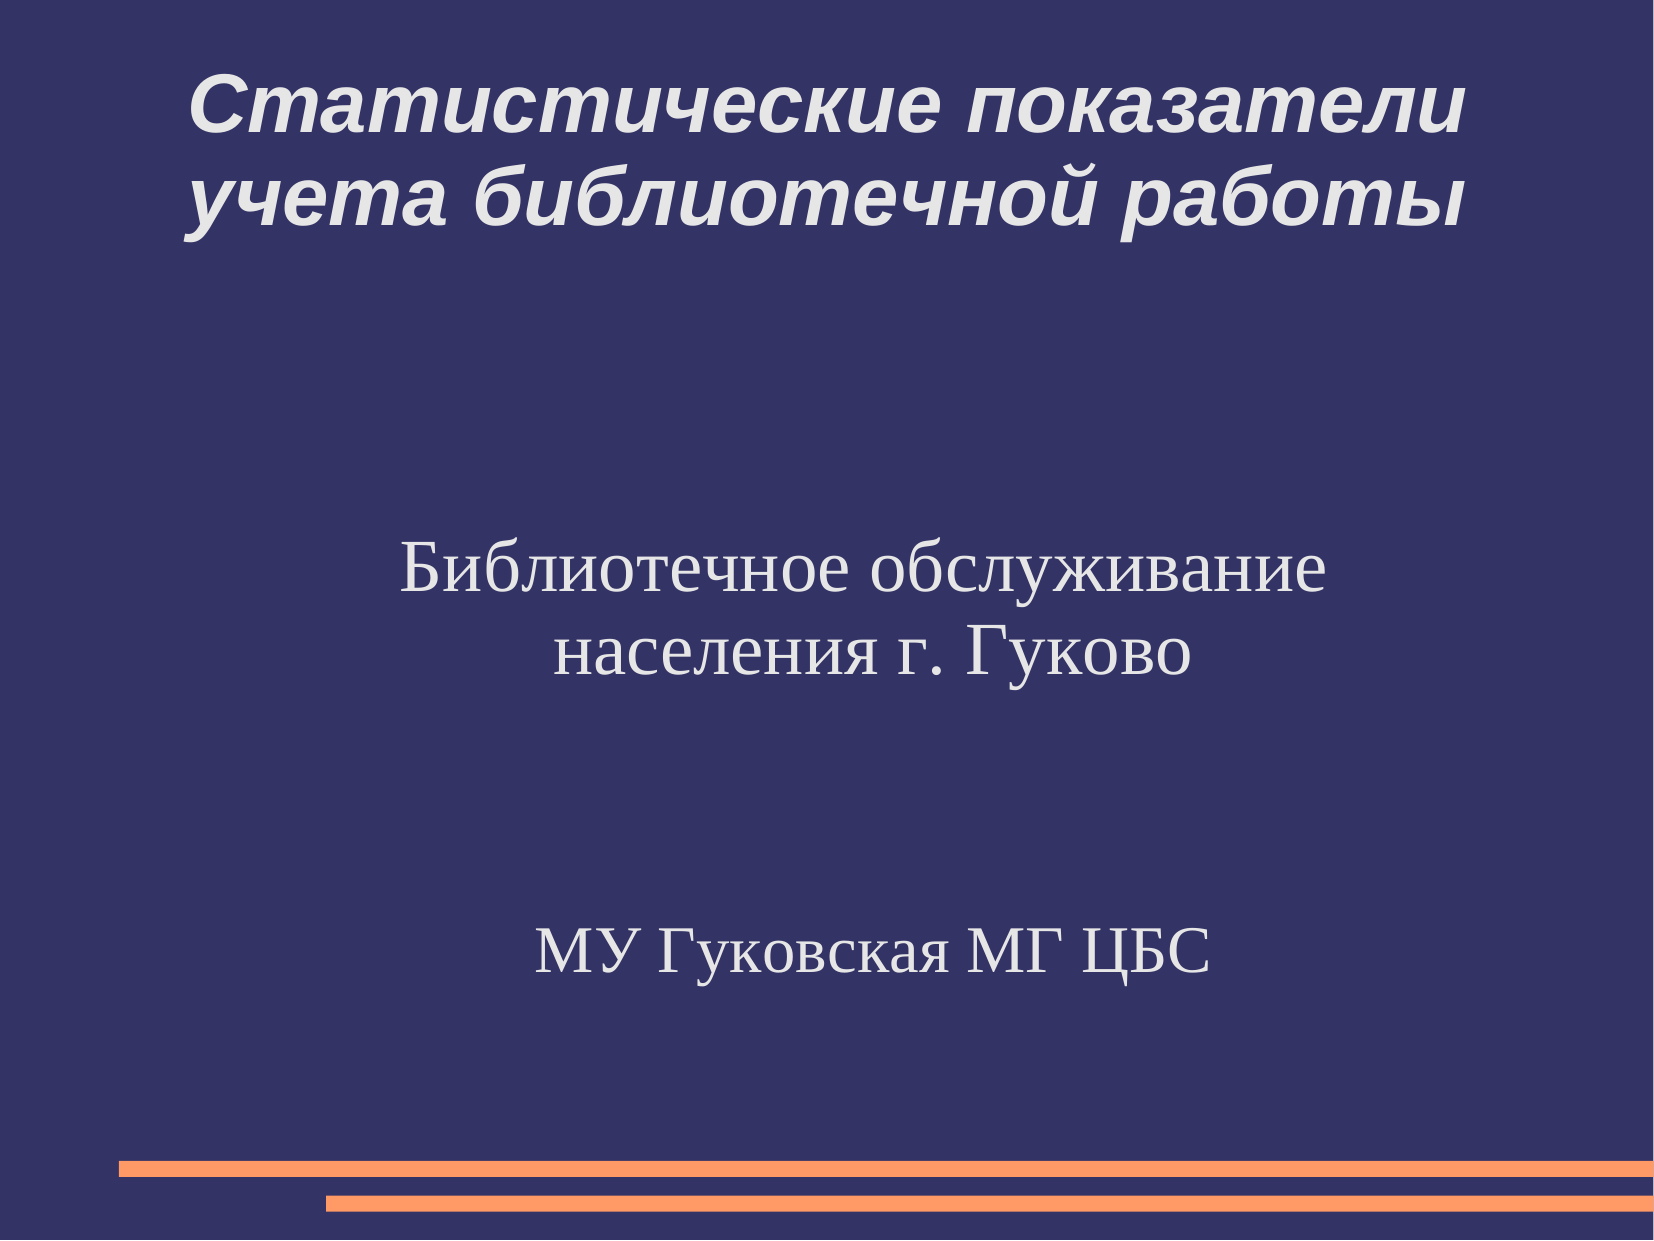

# Статистические показатели учета библиотечной работы
Библиотечное обслуживание
населения г. Гуково
МУ Гуковская МГ ЦБС